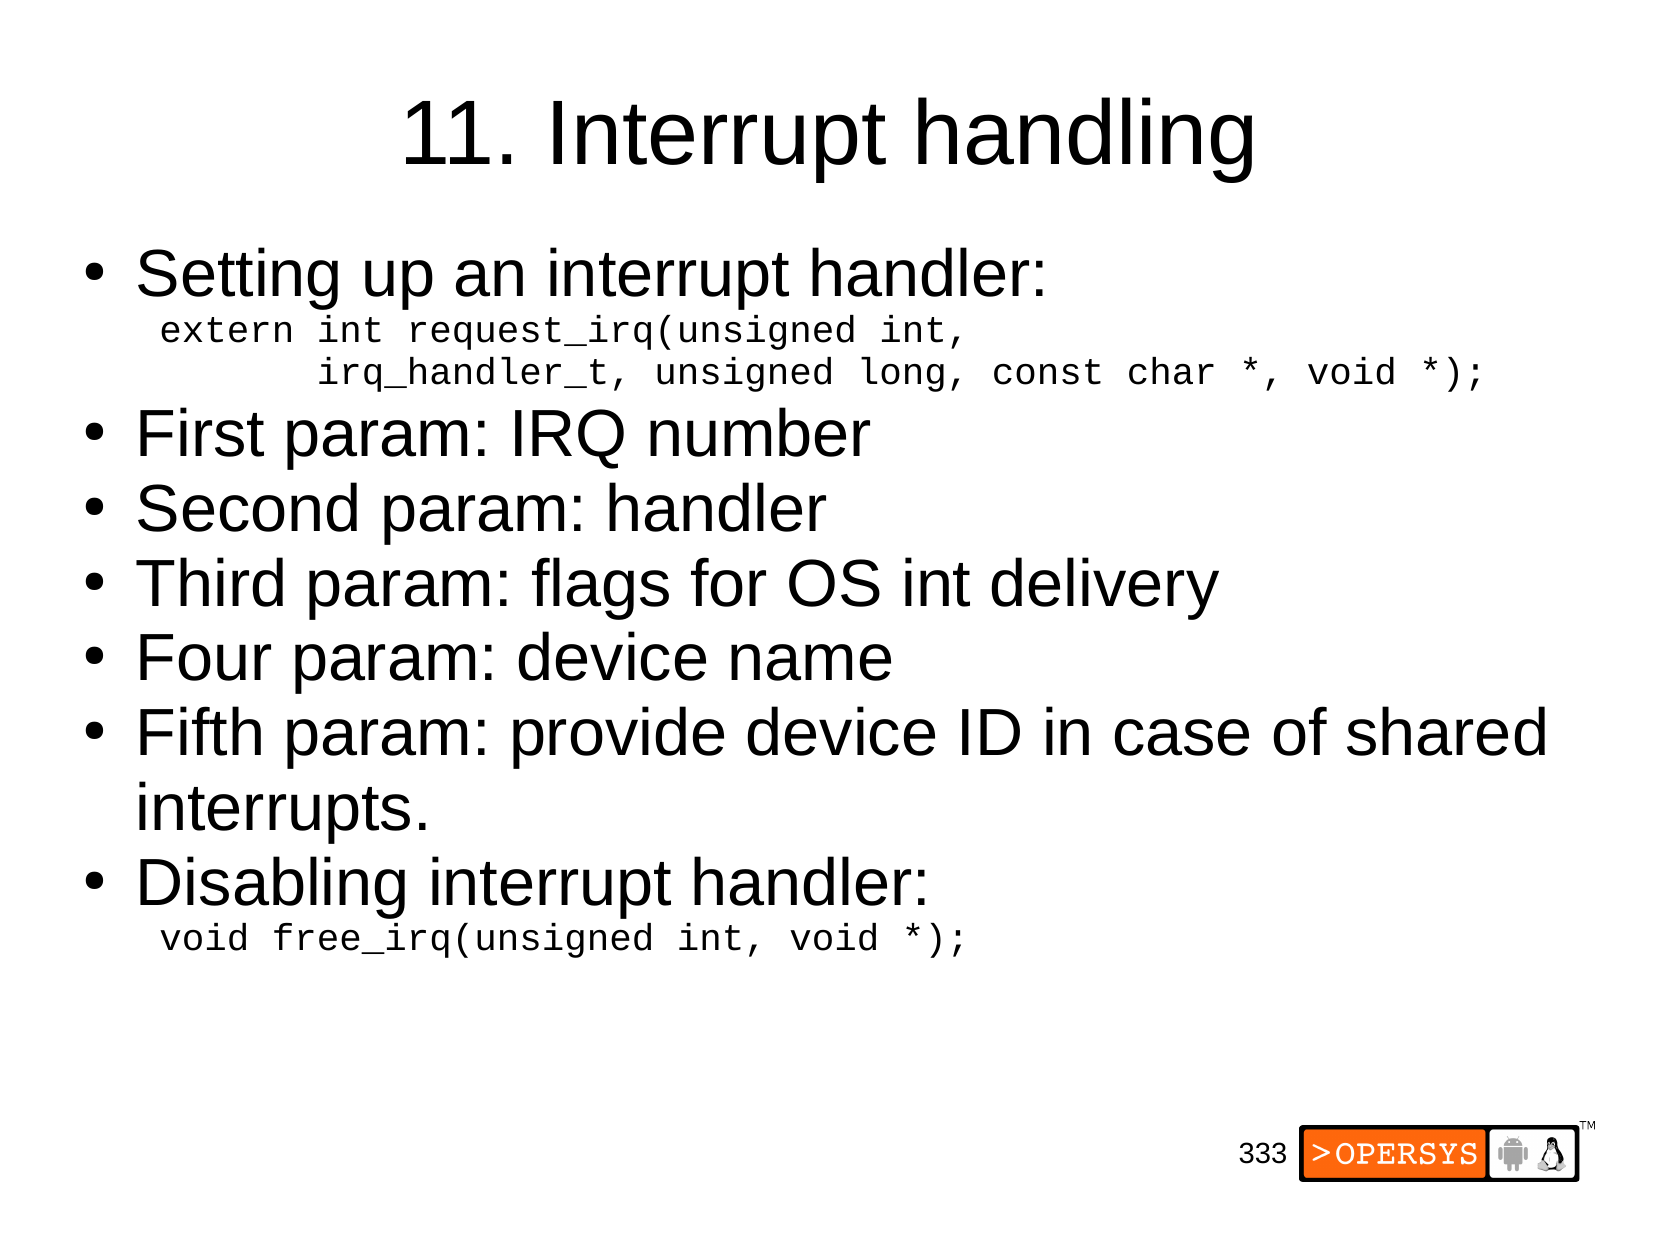

# 11. Interrupt handling
Setting up an interrupt handler:
extern int request_irq(unsigned int,
 irq_handler_t, unsigned long, const char *, void *);
First param: IRQ number
Second param: handler
Third param: flags for OS int delivery
Four param: device name
Fifth param: provide device ID in case of shared interrupts.
Disabling interrupt handler:
void free_irq(unsigned int, void *);